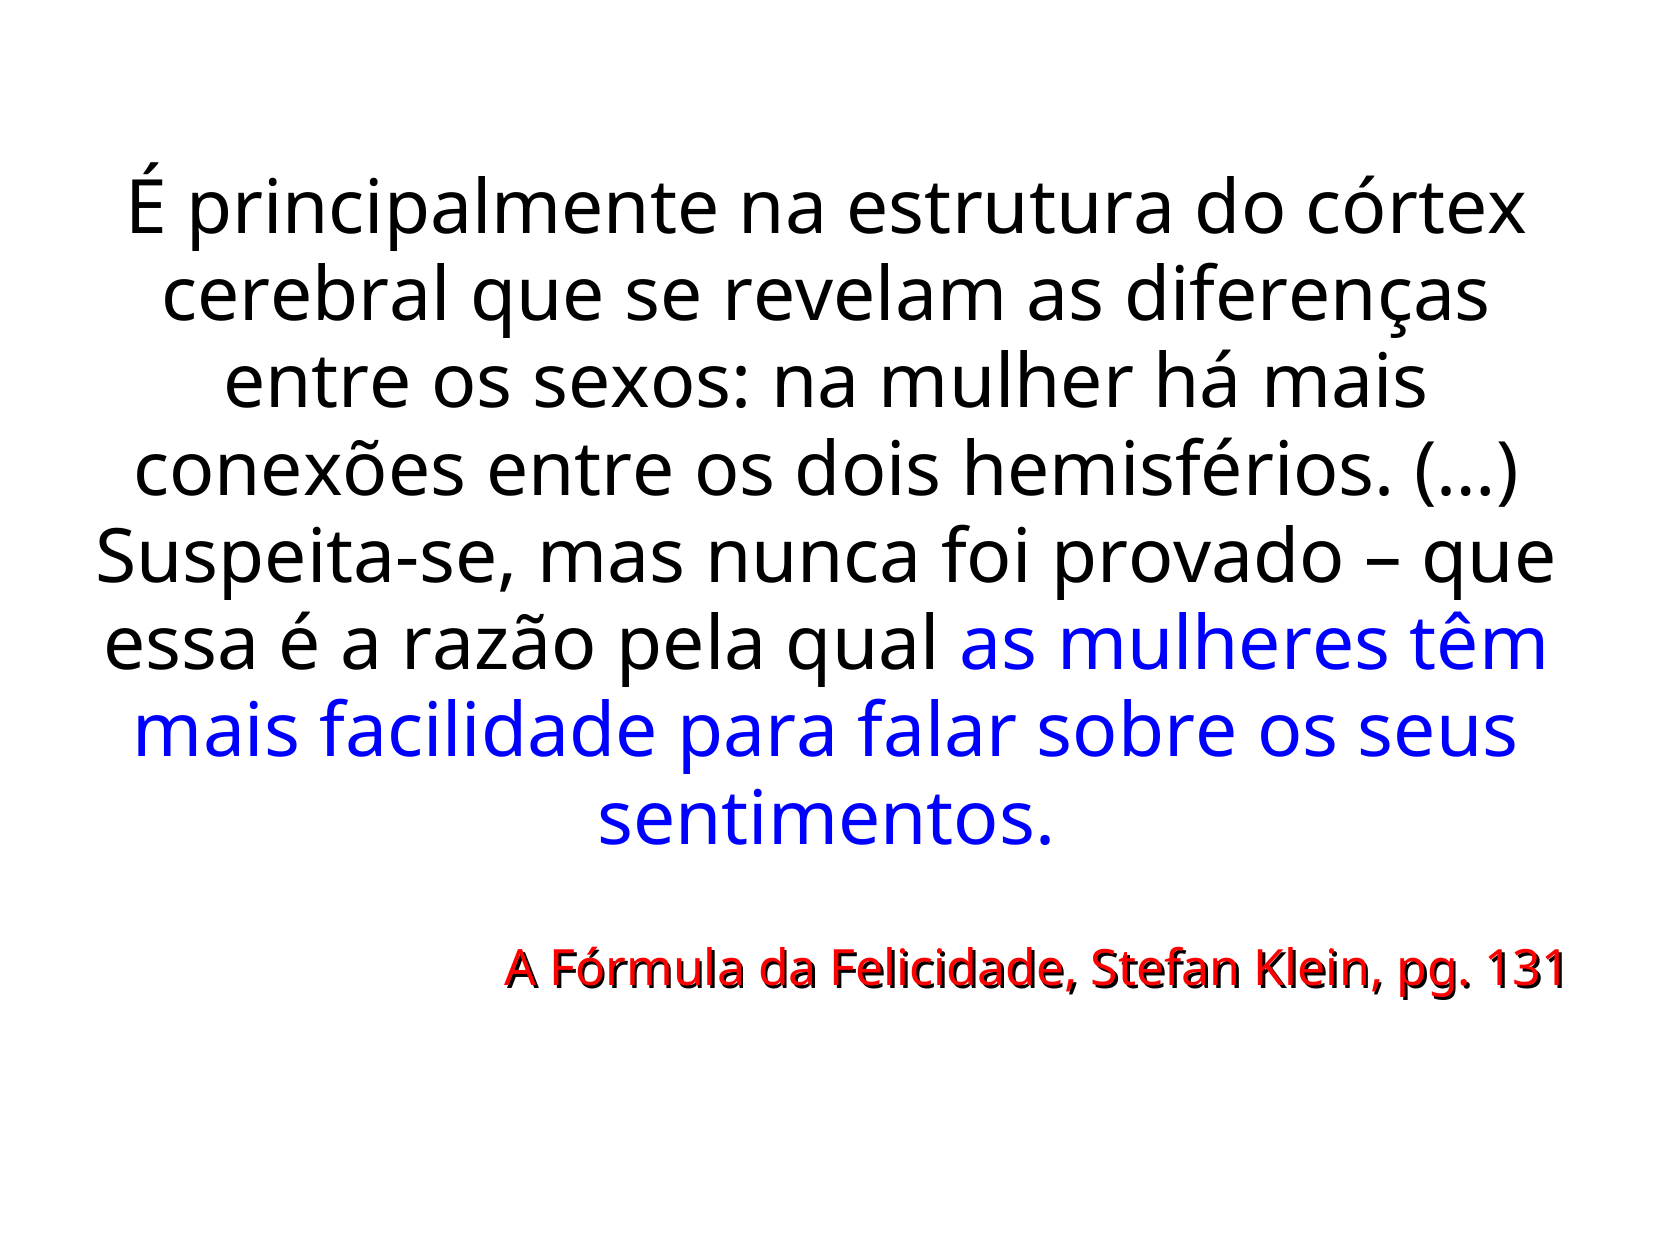

É principalmente na estrutura do córtex cerebral que se revelam as diferenças entre os sexos: na mulher há mais conexões entre os dois hemisférios. (…) Suspeita-se, mas nunca foi provado – que essa é a razão pela qual as mulheres têm mais facilidade para falar sobre os seus sentimentos.
A Fórmula da Felicidade, Stefan Klein, pg. 131